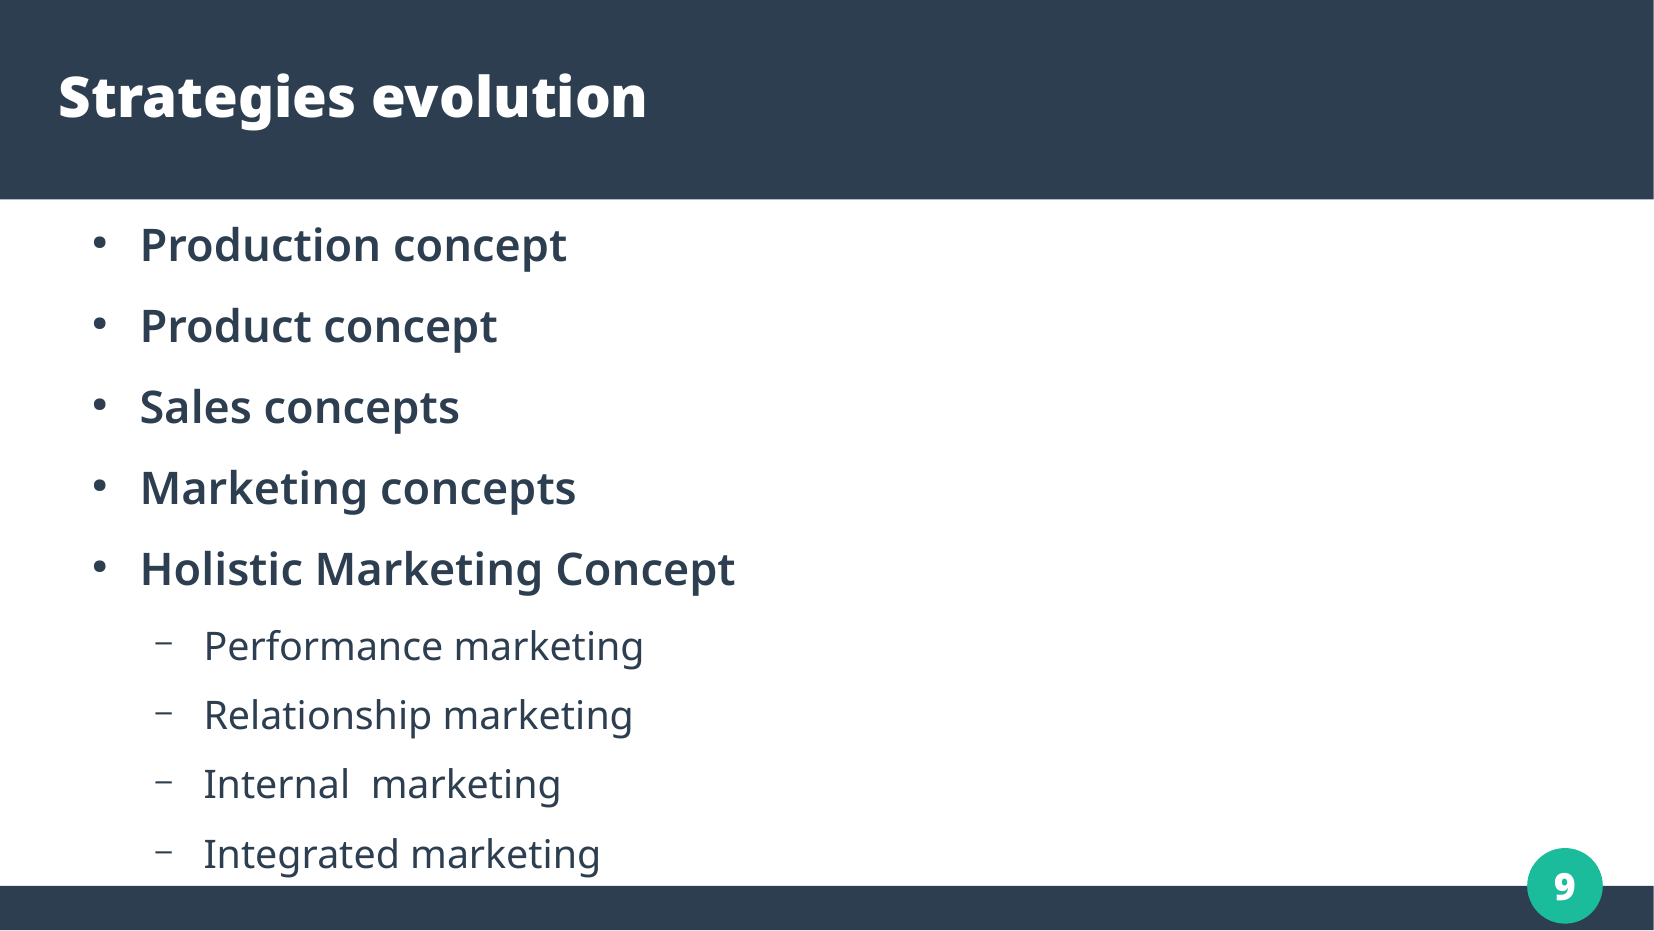

# Strategies evolution
Production concept
Product concept
Sales concepts
Marketing concepts
Holistic Marketing Concept
Performance marketing
Relationship marketing
Internal marketing
Integrated marketing